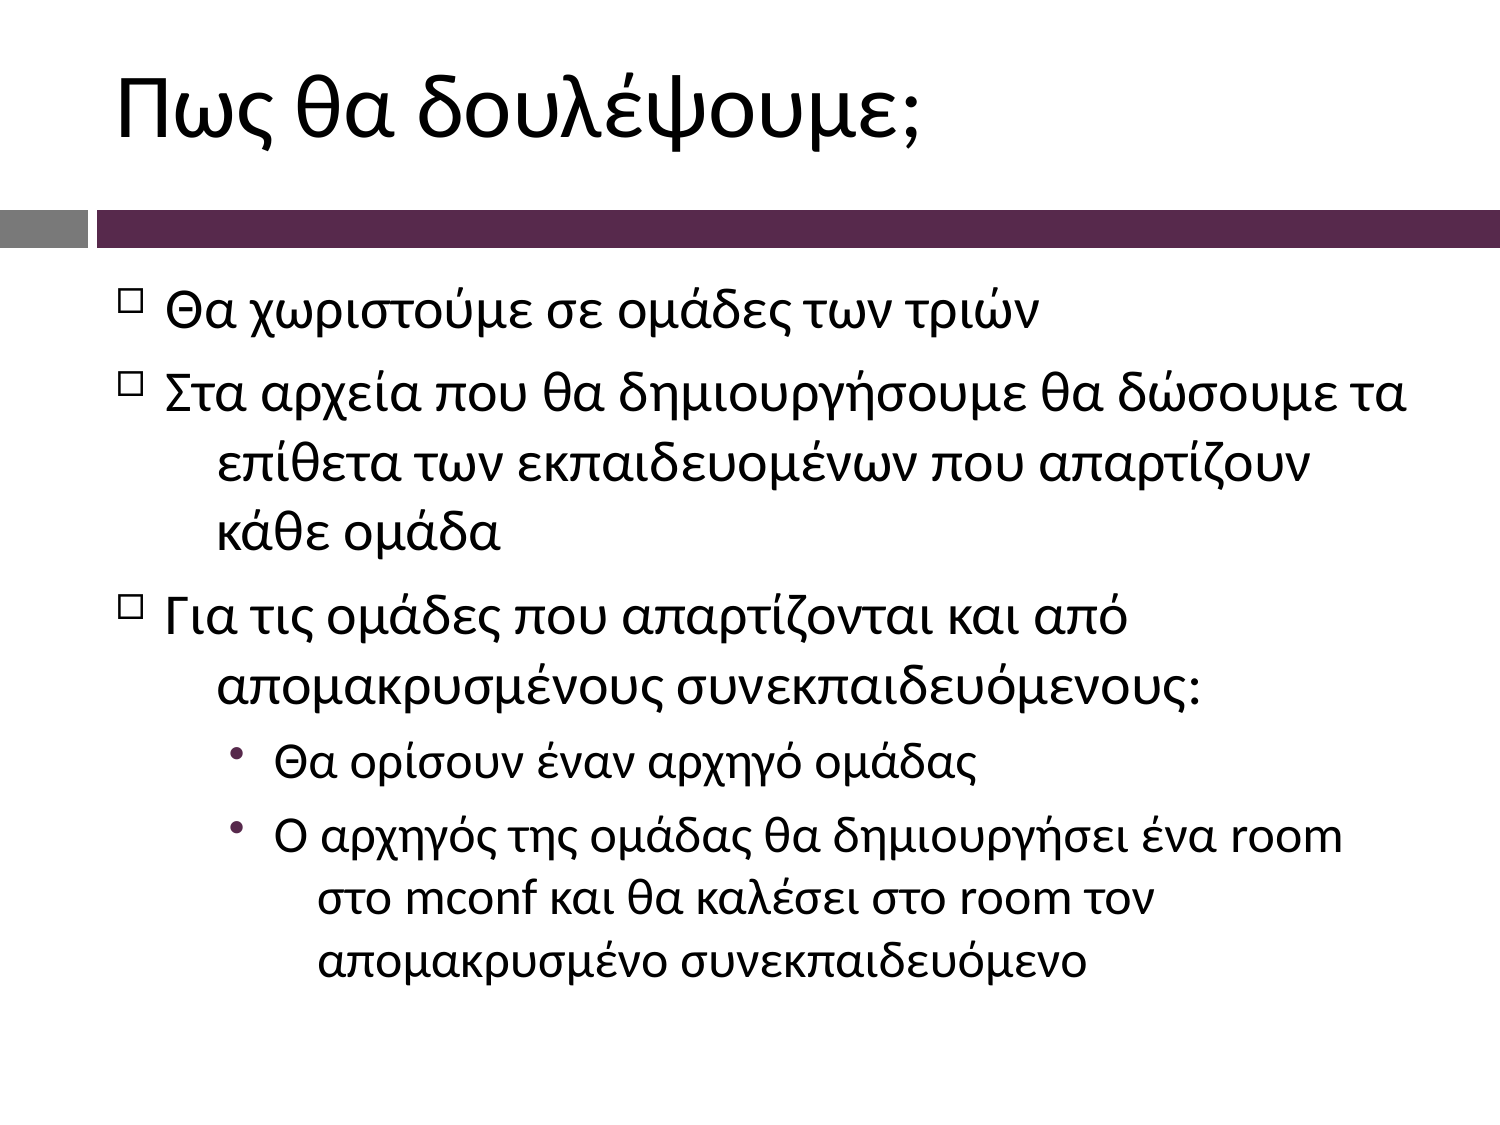

# Πως θα δουλέψουμε;
Θα χωριστούμε σε ομάδες των τριών
Στα αρχεία που θα δημιουργήσουμε θα δώσουμε τα επίθετα των εκπαιδευομένων που απαρτίζουν κάθε ομάδα
Για τις ομάδες που απαρτίζονται και από απομακρυσμένους συνεκπαιδευόμενους:
Θα ορίσουν έναν αρχηγό ομάδας
Ο αρχηγός της ομάδας θα δημιουργήσει ένα room στο mconf και θα καλέσει στο room τον απομακρυσμένο συνεκπαιδευόμενο